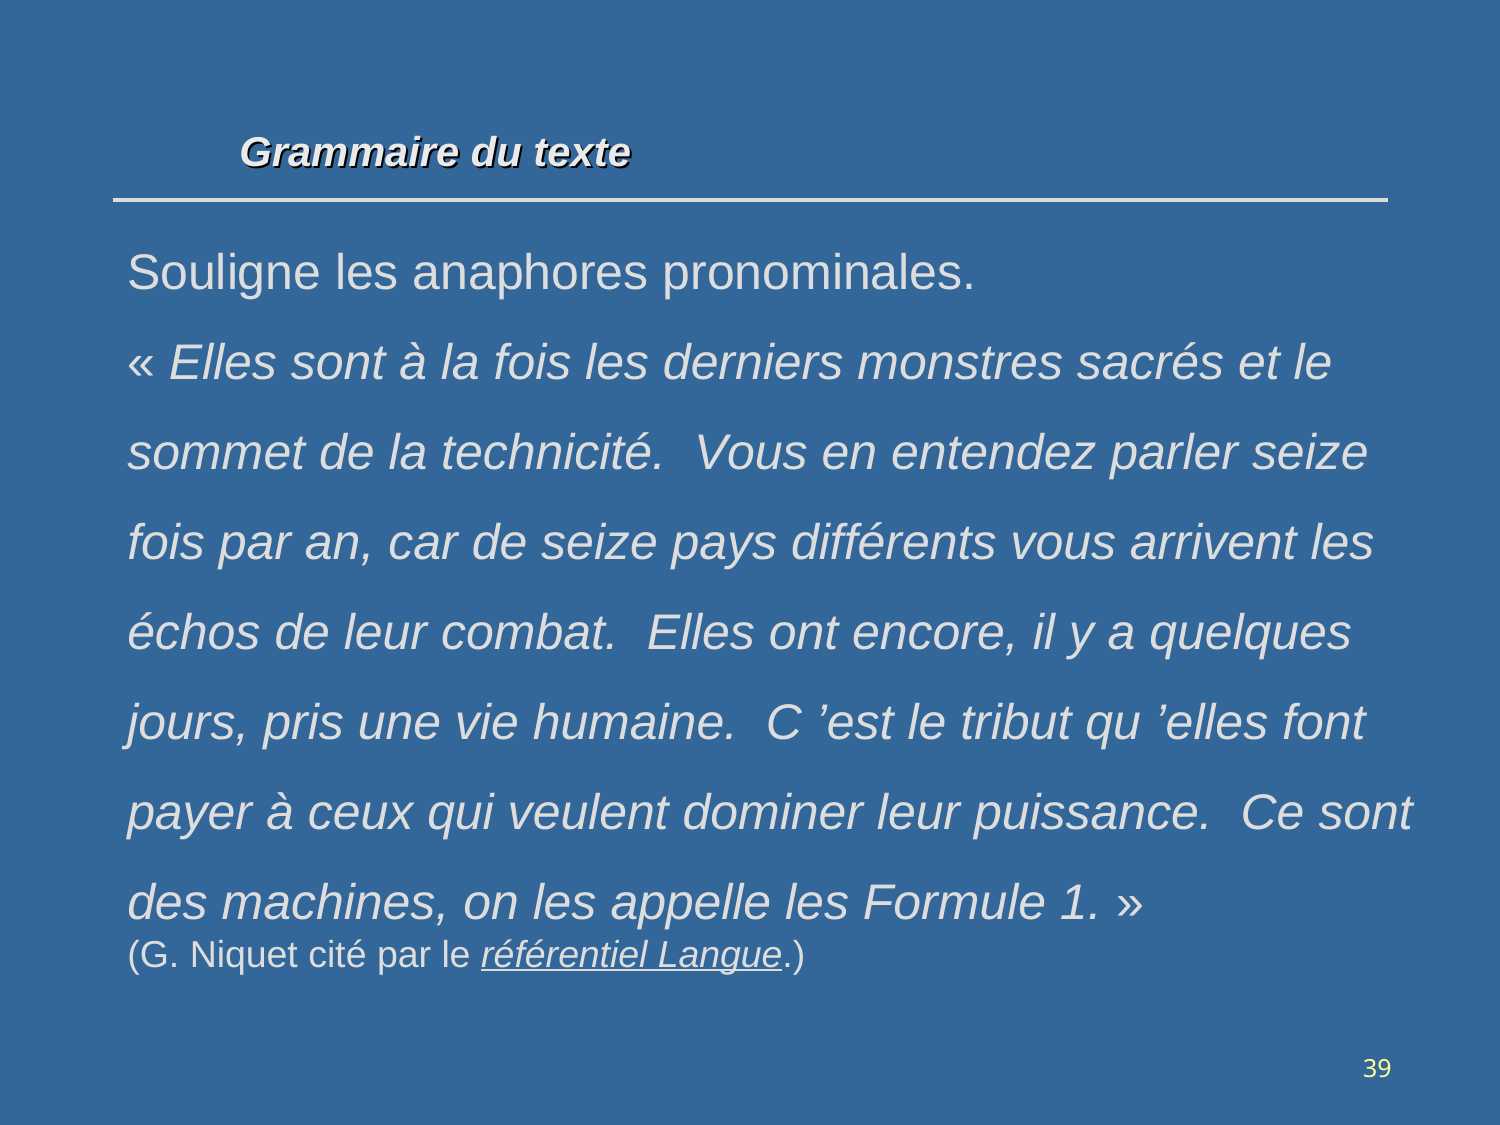

Grammaire du texte
Souligne les anaphores pronominales.
« Elles sont à la fois les derniers monstres sacrés et le sommet de la technicité. Vous en entendez parler seize fois par an, car de seize pays différents vous arrivent les échos de leur combat. Elles ont encore, il y a quelques jours, pris une vie humaine. C ’est le tribut qu ’elles font payer à ceux qui veulent dominer leur puissance. Ce sont des machines, on les appelle les Formule 1. »
(G. Niquet cité par le référentiel Langue.)
39